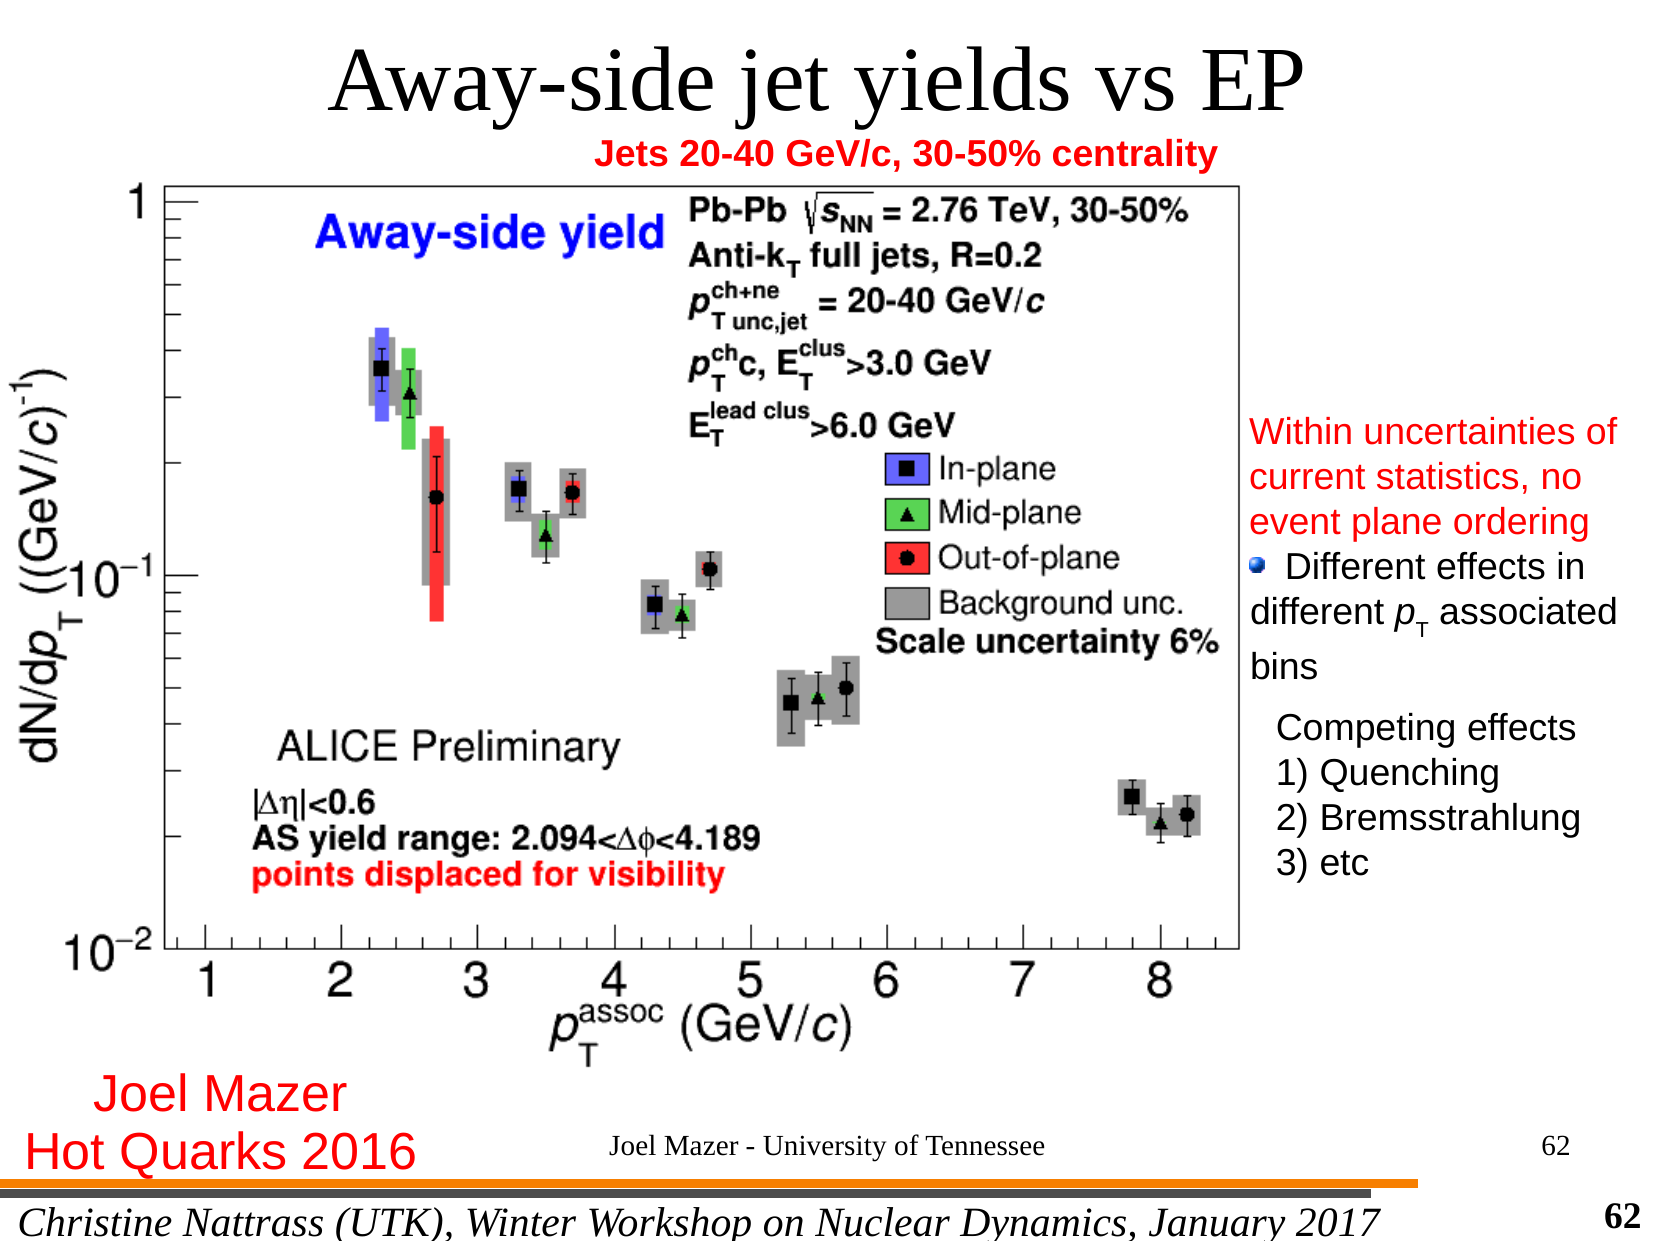

# Away-side jet yields vs EP
Jets 20-40 GeV/c, 30-50% centrality
Within uncertainties of
current statistics, no
event plane ordering
Different effects in
different pT associated
bins
Competing effects
1) Quenching
2) Bremsstrahlung
3) etc
Joel Mazer
Hot Quarks 2016
Joel Mazer - University of Tennessee
62